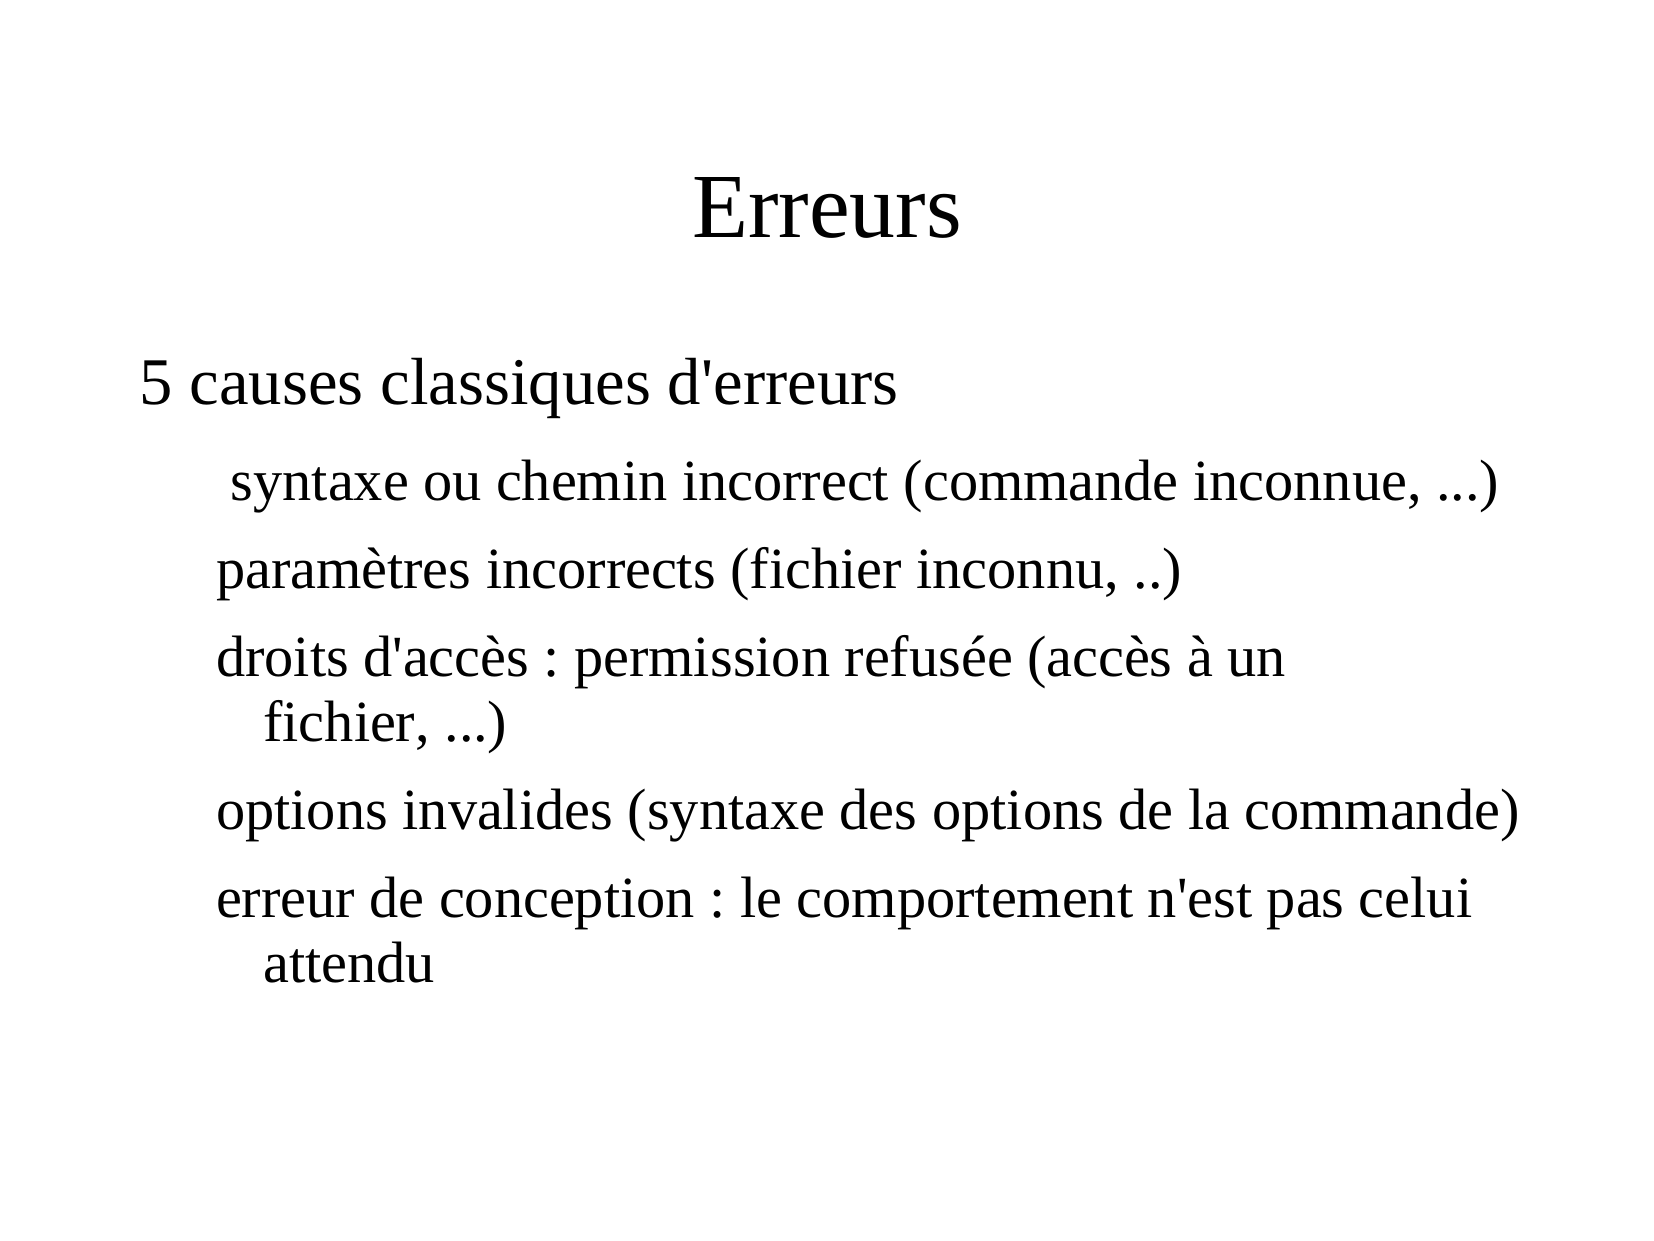

# Erreurs
5 causes classiques d'erreurs
 syntaxe ou chemin incorrect (commande inconnue, ...)
paramètres incorrects (fichier inconnu, ..)
droits d'accès : permission refusée (accès à un fichier, ...)
options invalides (syntaxe des options de la commande)
erreur de conception : le comportement n'est pas celui attendu